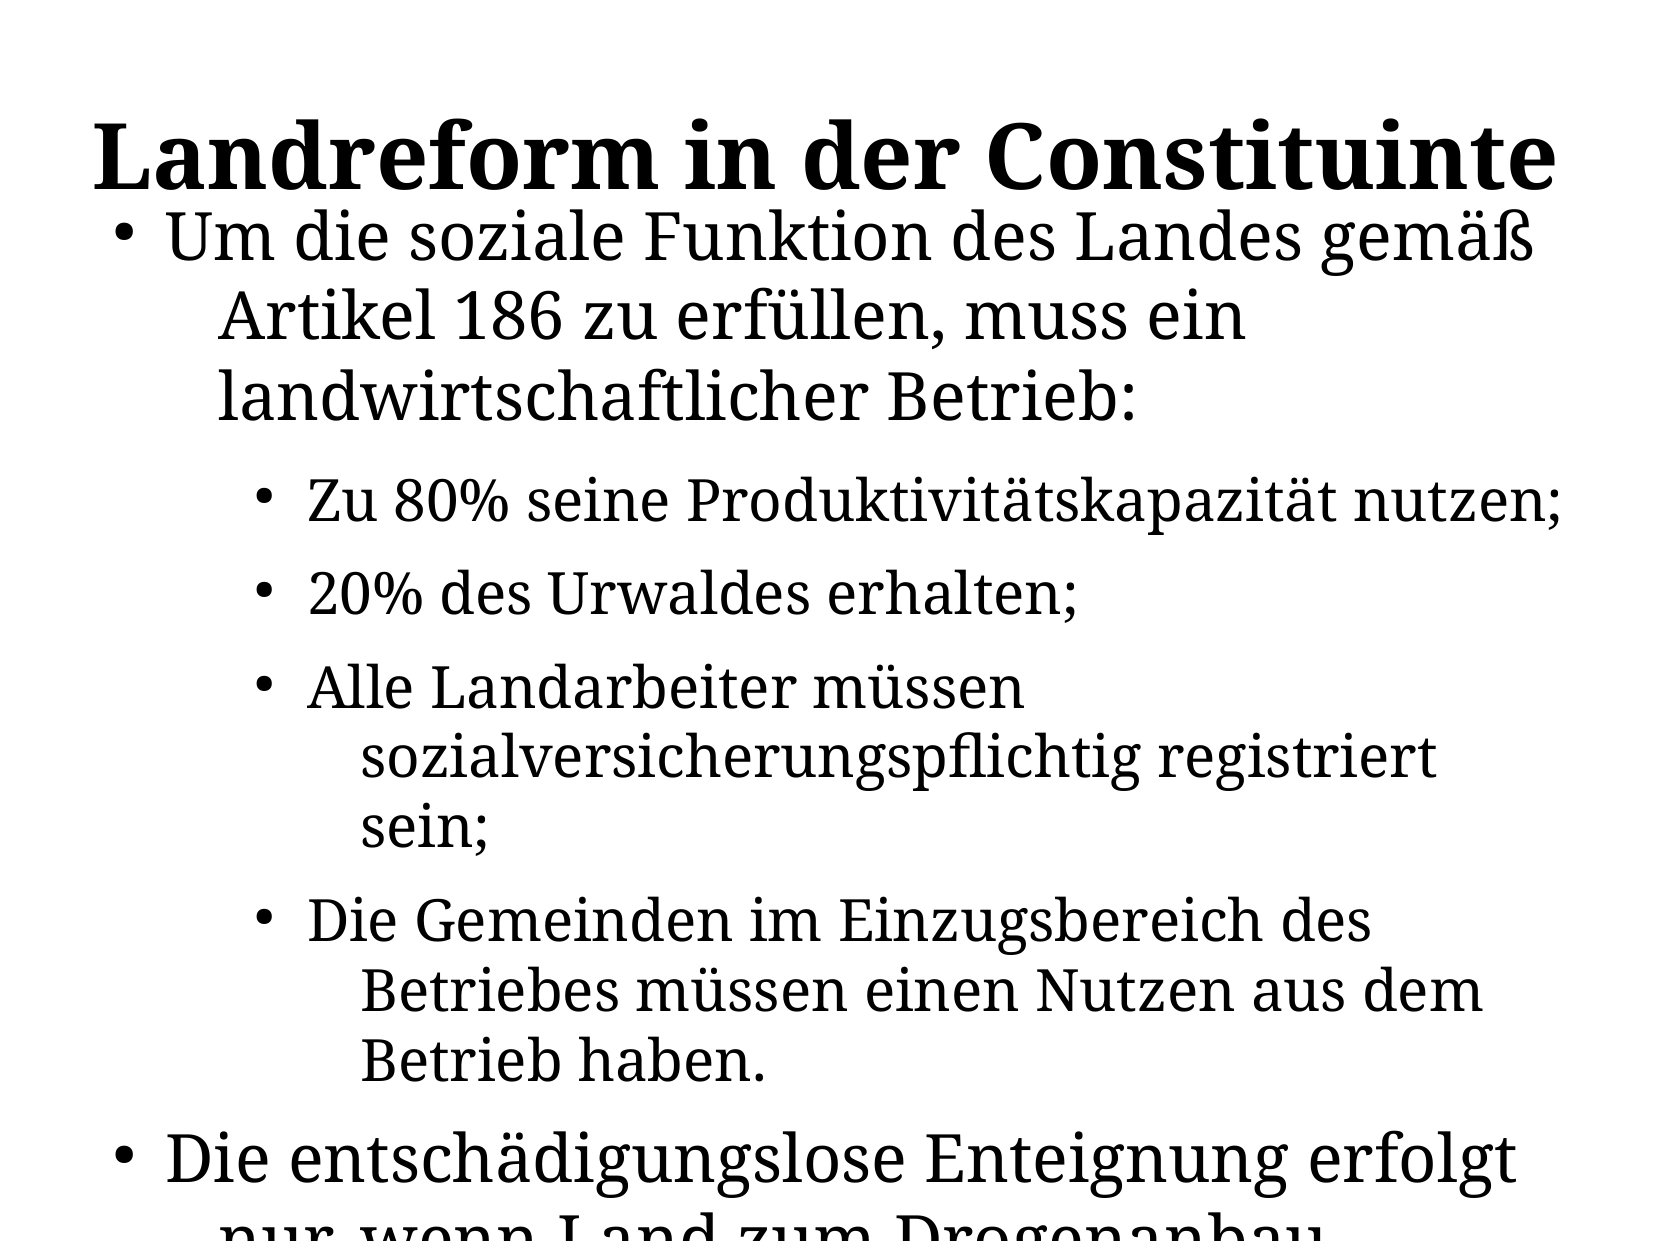

# Landreform in der Constituinte
Um die soziale Funktion des Landes gemäß Artikel 186 zu erfüllen, muss ein landwirtschaftlicher Betrieb:
Zu 80% seine Produktivitätskapazität nutzen;
20% des Urwaldes erhalten;
Alle Landarbeiter müssen sozialversicherungspflichtig registriert sein;
Die Gemeinden im Einzugsbereich des Betriebes müssen einen Nutzen aus dem Betrieb haben.
Die entschädigungslose Enteignung erfolgt nur, wenn Land zum Drogenanbau genutzt wird.
P.S: wenn es auf einer Farm Sklavenarbeit gibt(wird abgestimmt)